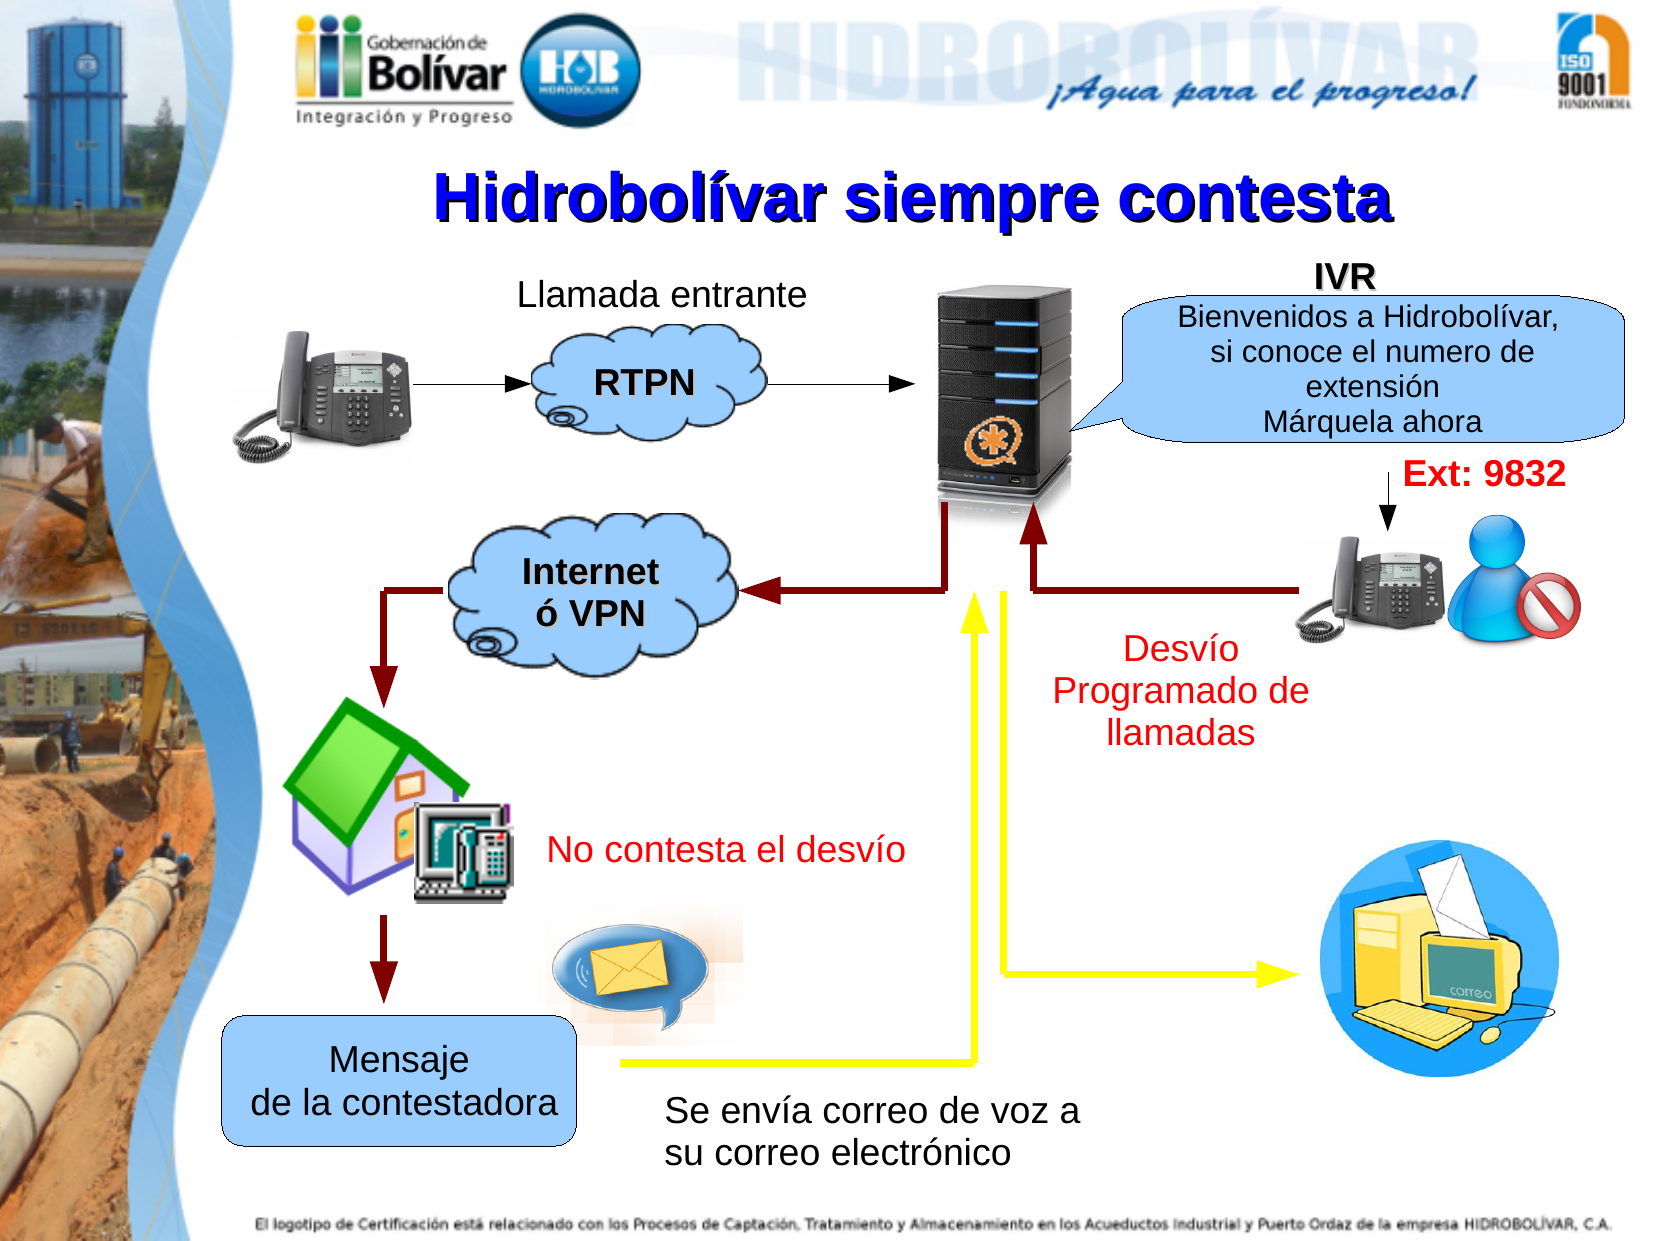

# Hidrobolívar siempre contesta
IVR
Llamada entrante
Bienvenidos a Hidrobolívar,
si conoce el numero de extensión
Márquela ahora
RTPN
Ext: 9832
Internet
ó VPN
Desvío Programado de llamadas
No contesta el desvío
Mensaje
 de la contestadora
Se envía correo de voz a su correo electrónico